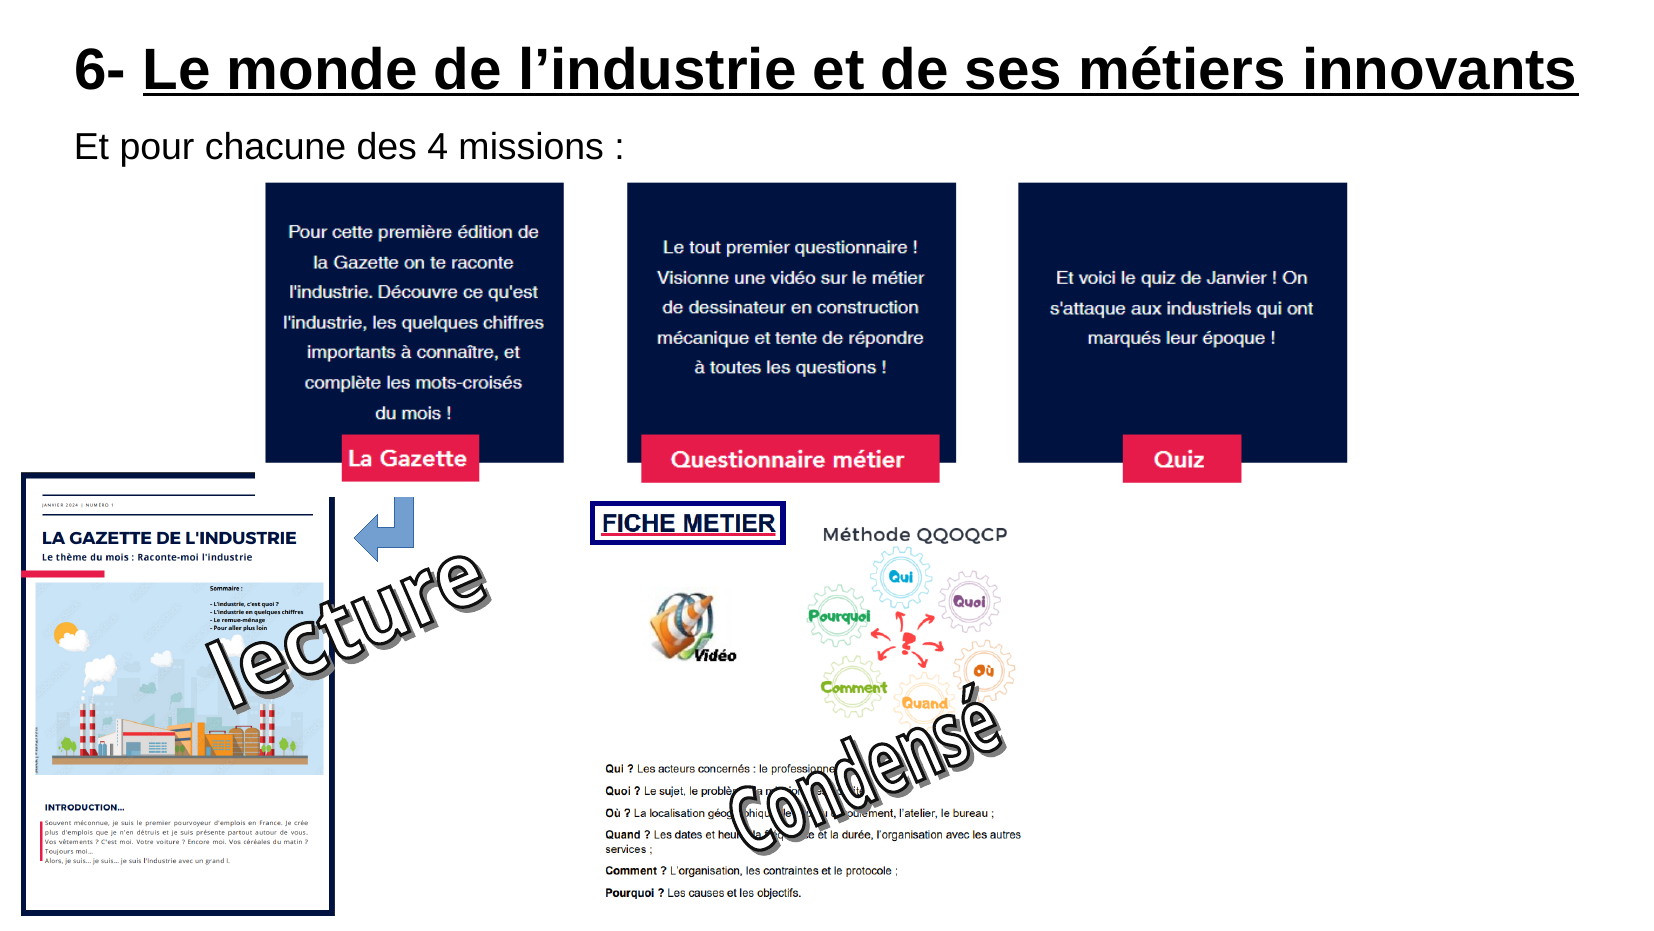

6- Le monde de l’industrie et de ses métiers innovants
Et pour chacune des 4 missions :
lecture
Condensé